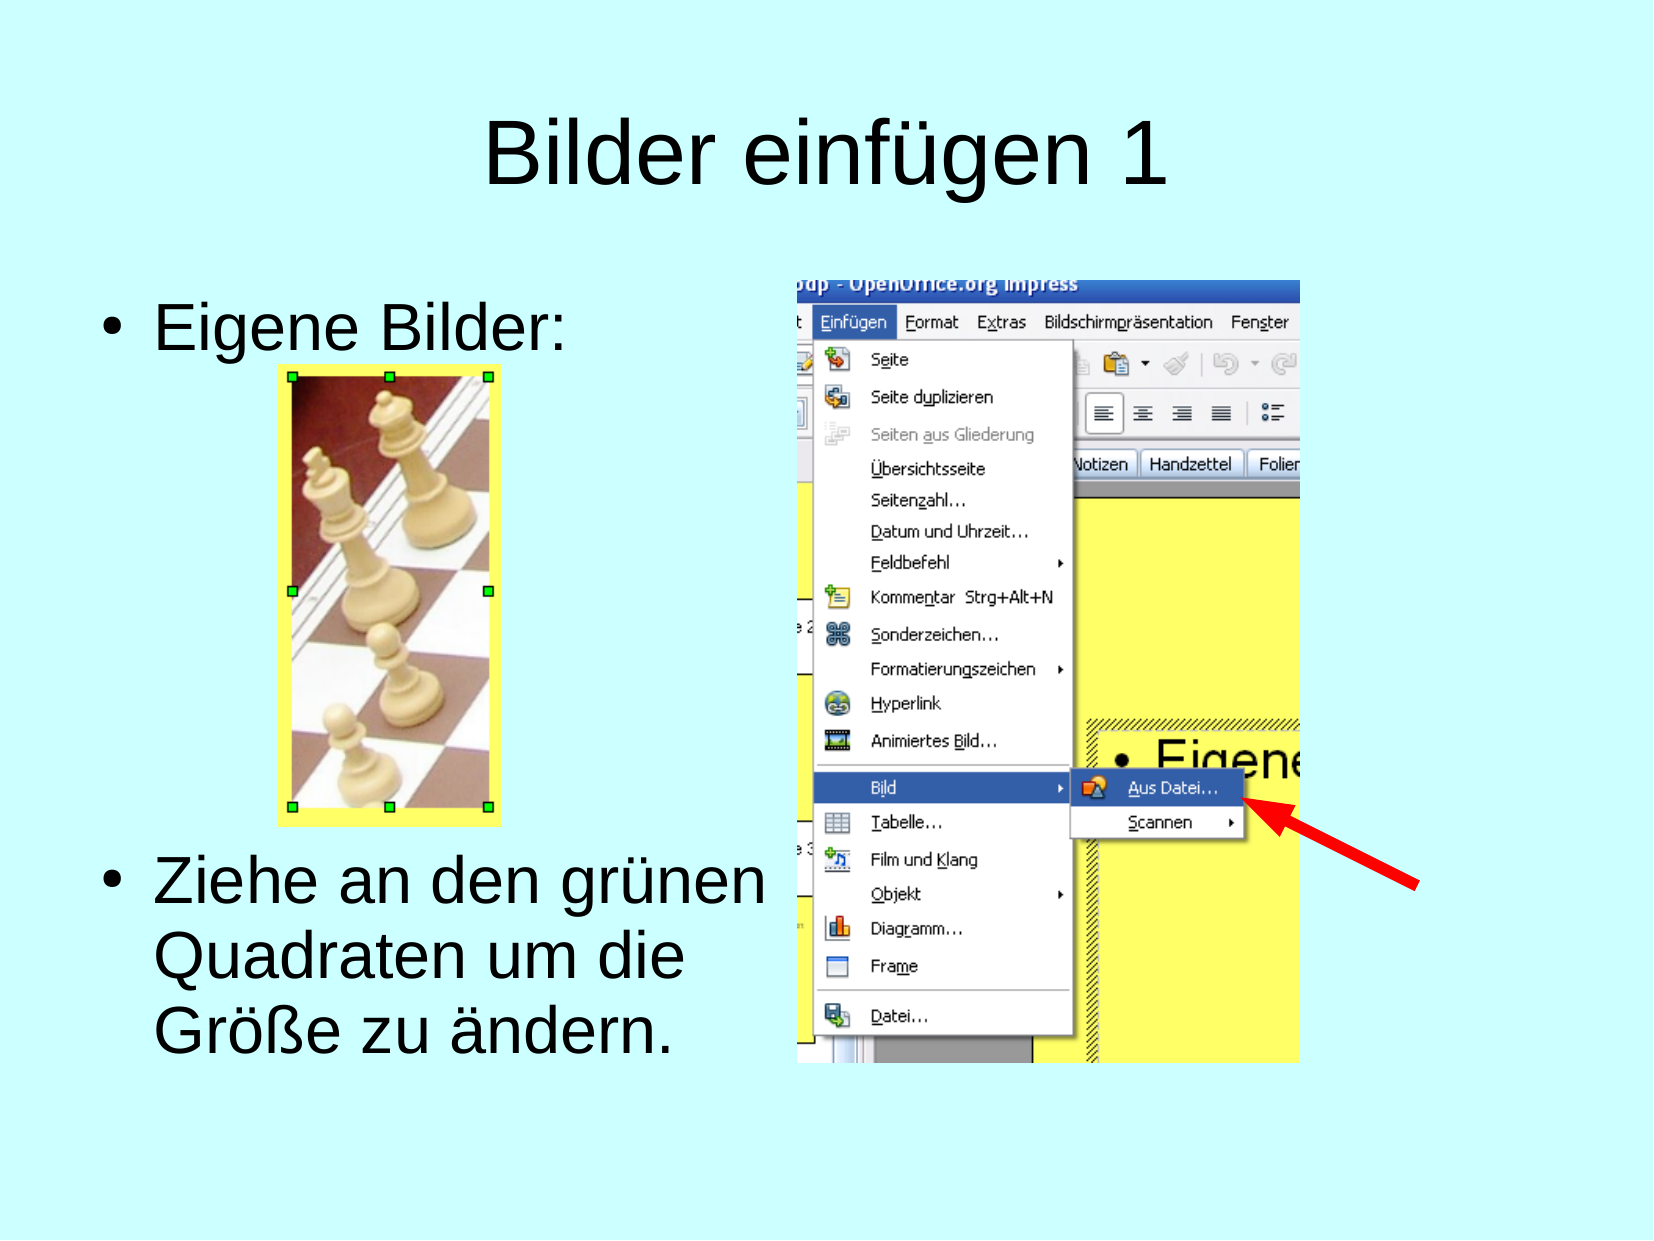

# Bilder einfügen 1
Eigene Bilder:
Ziehe an den grünen Quadraten um die Größe zu ändern.